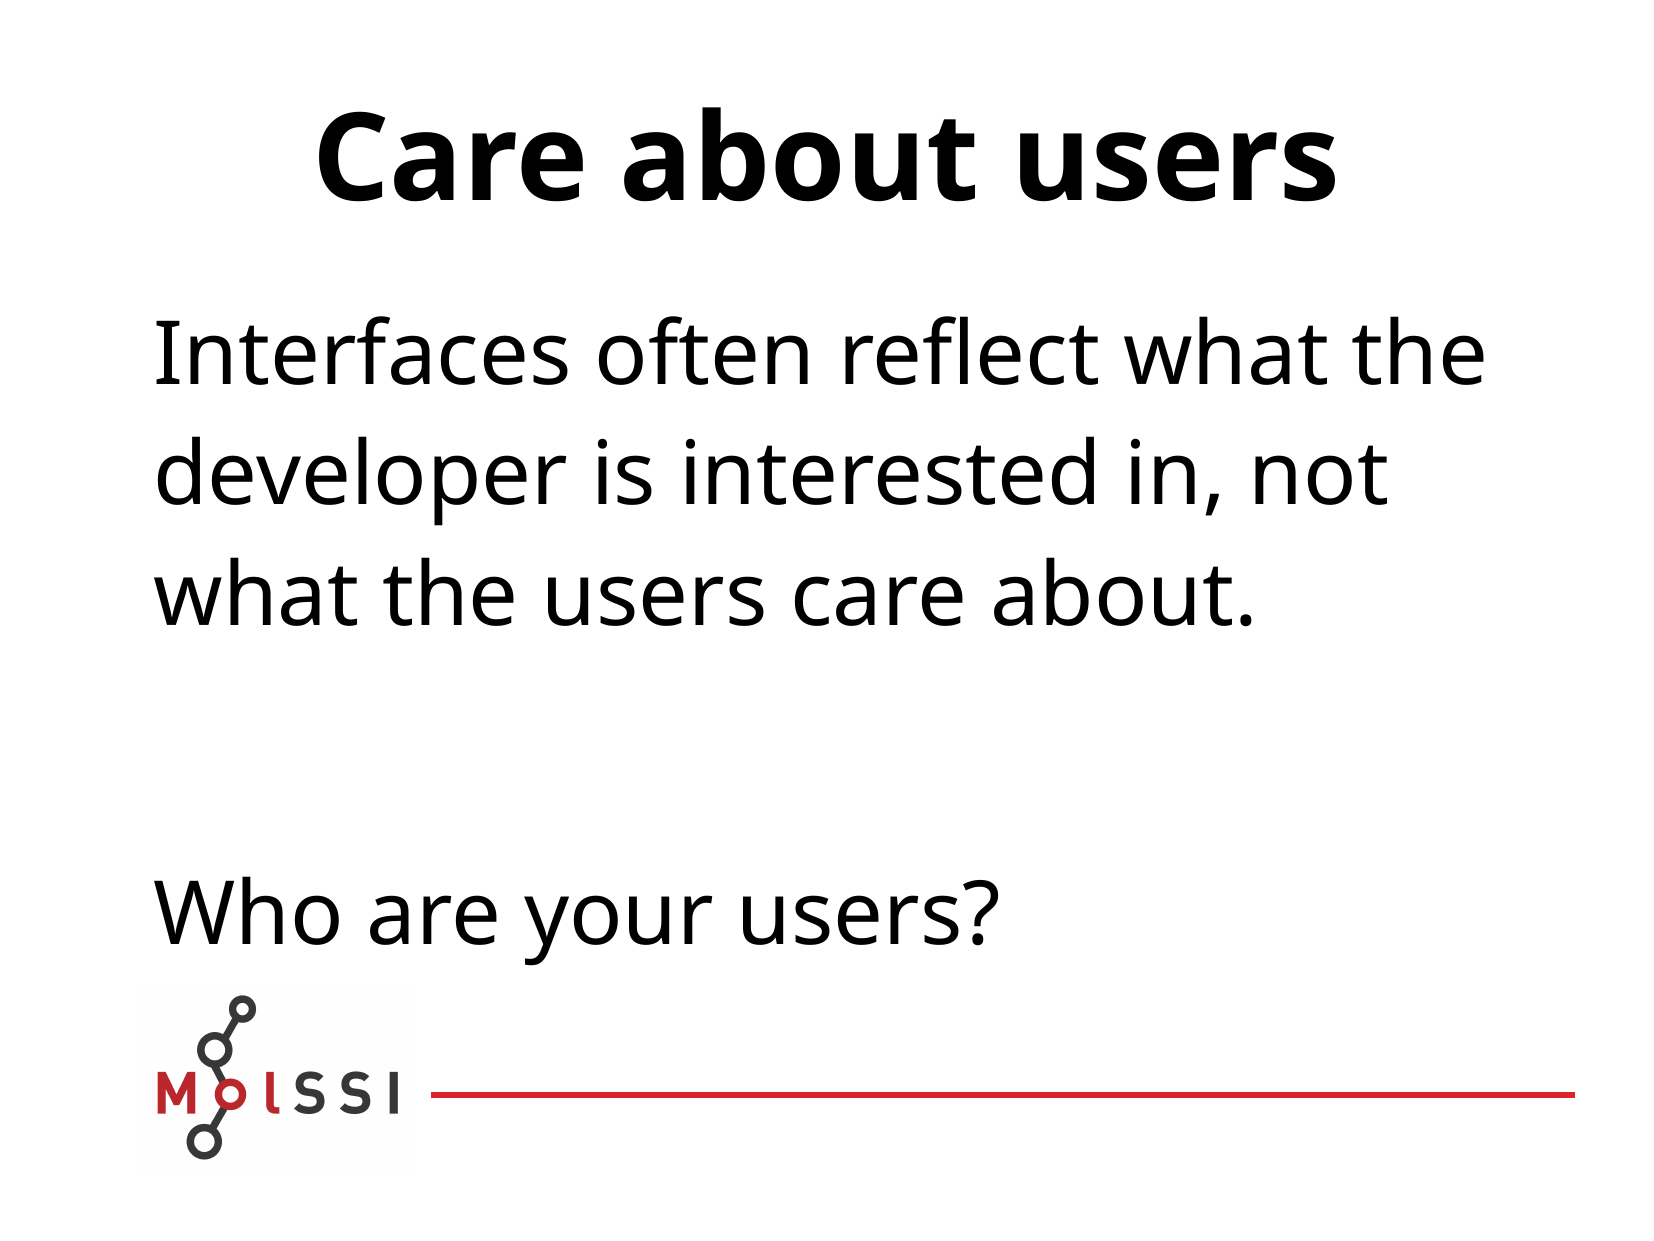

# Care about users
Interfaces often reflect what the developer is interested in, not what the users care about.
Who are your users?